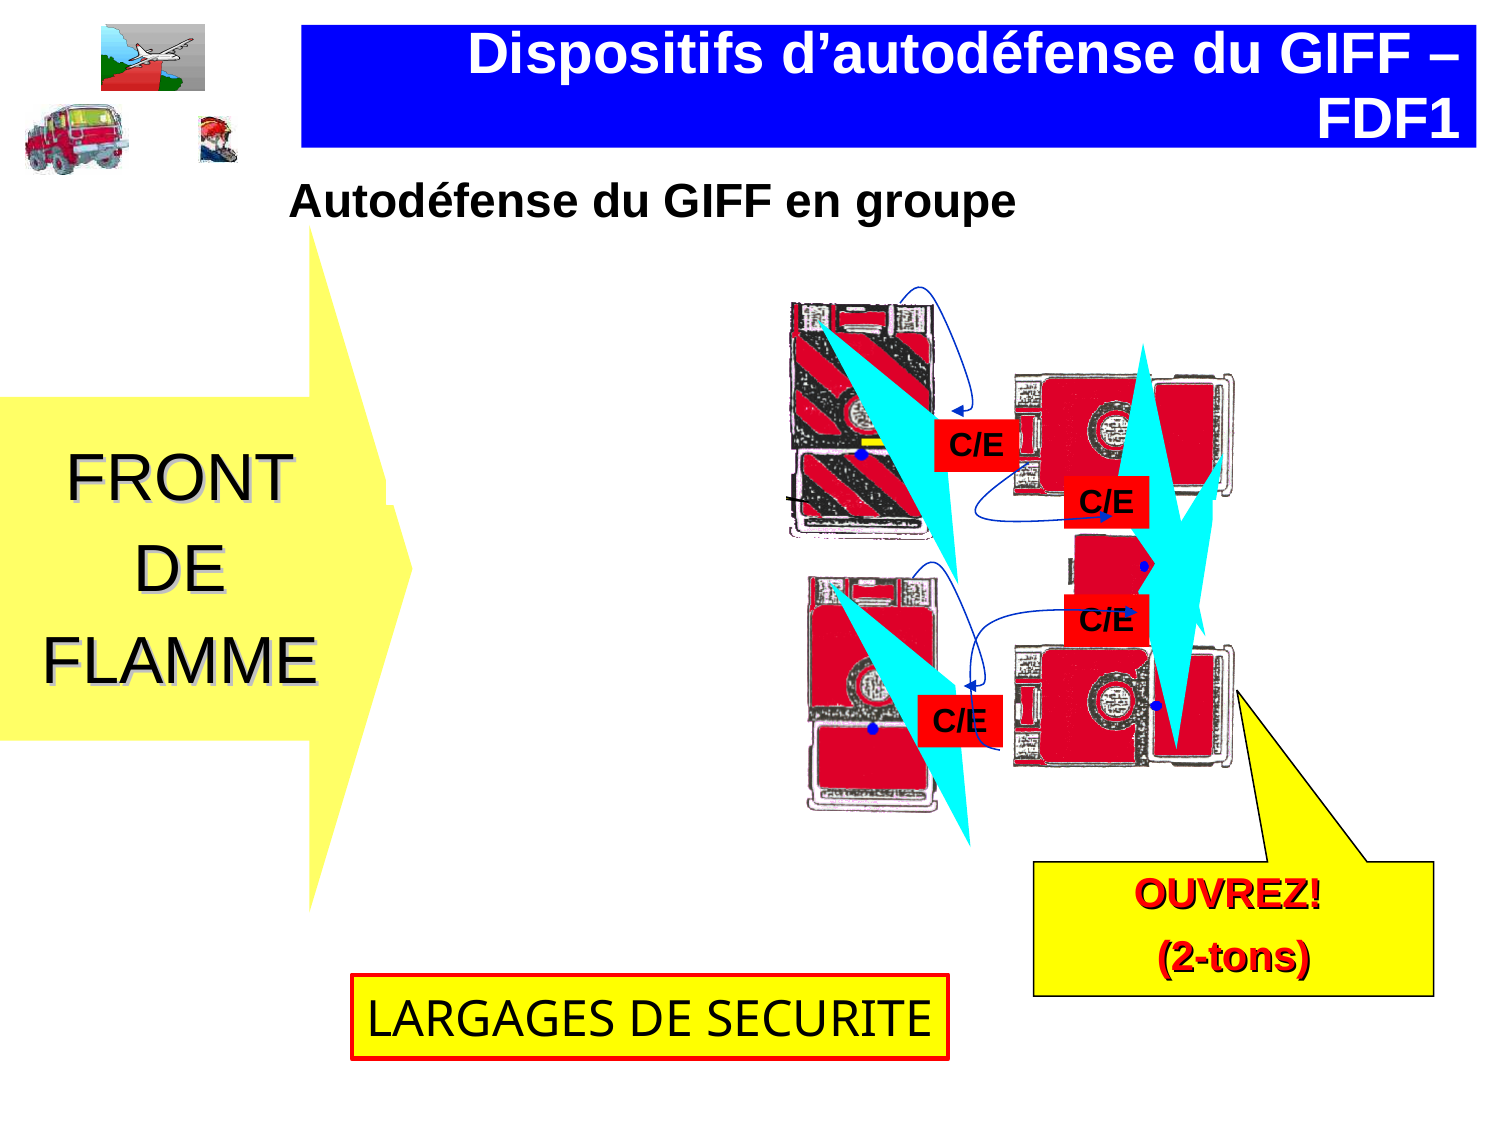

Dispositifs d’autodéfense du GIFF – FDF1
Autodéfense du GIFF en groupe
FRONT
 DE
FLAMME
DESCENDEZ
ETABLISSEZ
C/E
C/E
Cond
CDG
C/E
C/E
OUVREZ!
(2-tons)
LARGAGES DE SECURITE